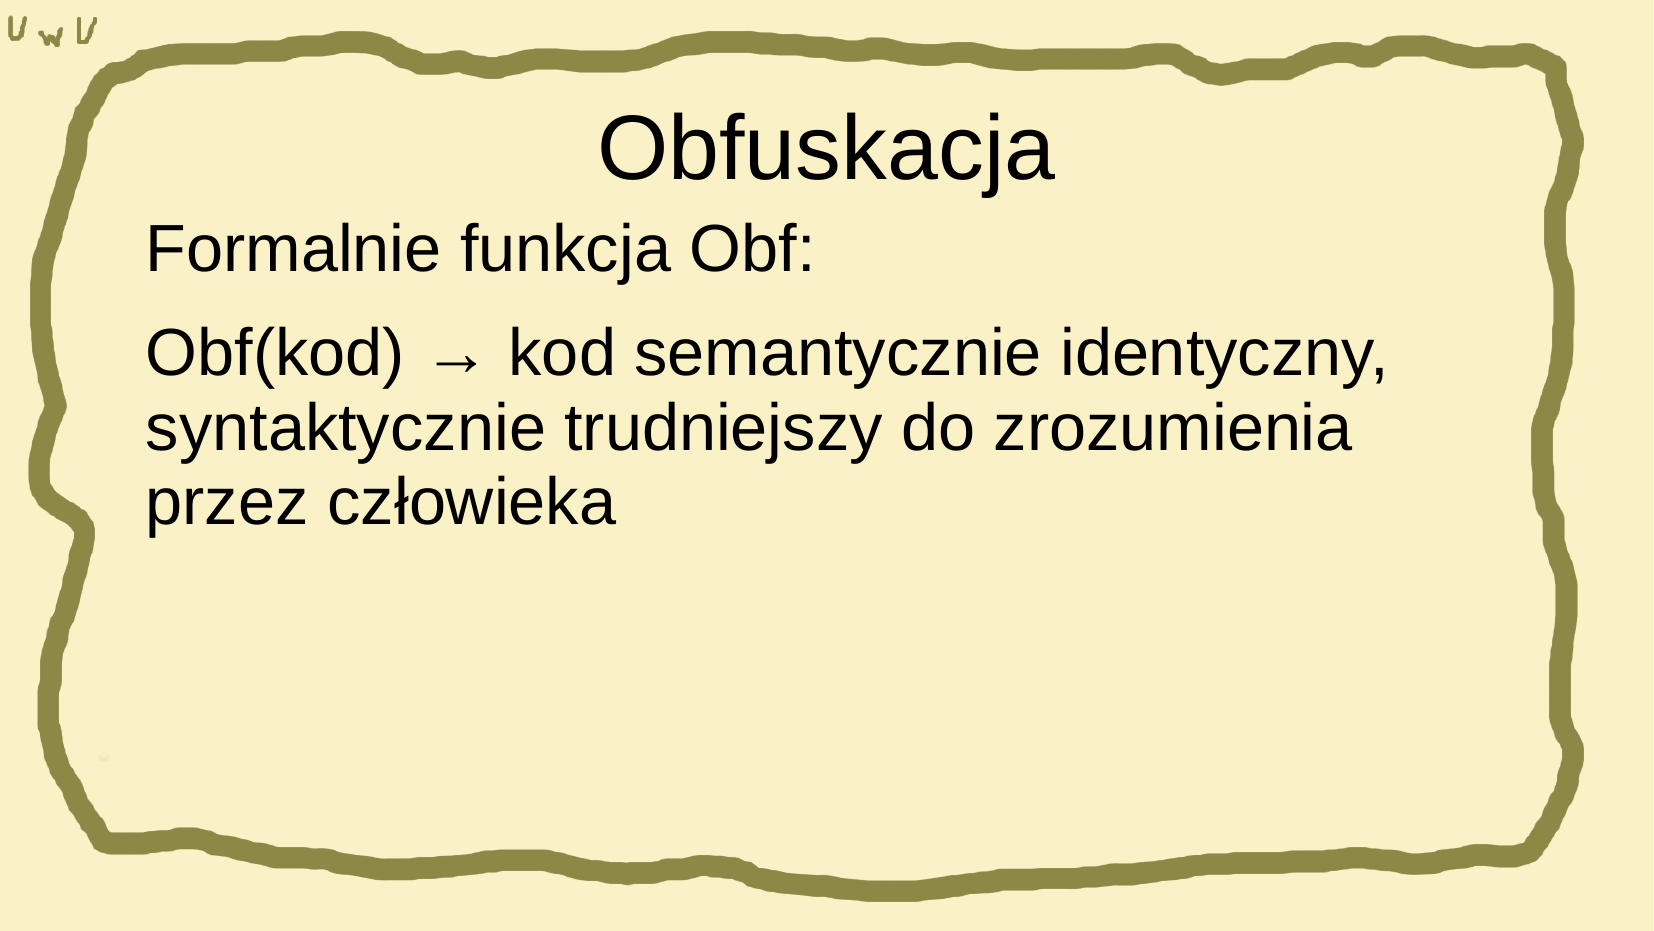

# Obfuskacja
Formalnie funkcja Obf:
Obf(kod) → kod semantycznie identyczny, syntaktycznie trudniejszy do zrozumienia przez człowieka